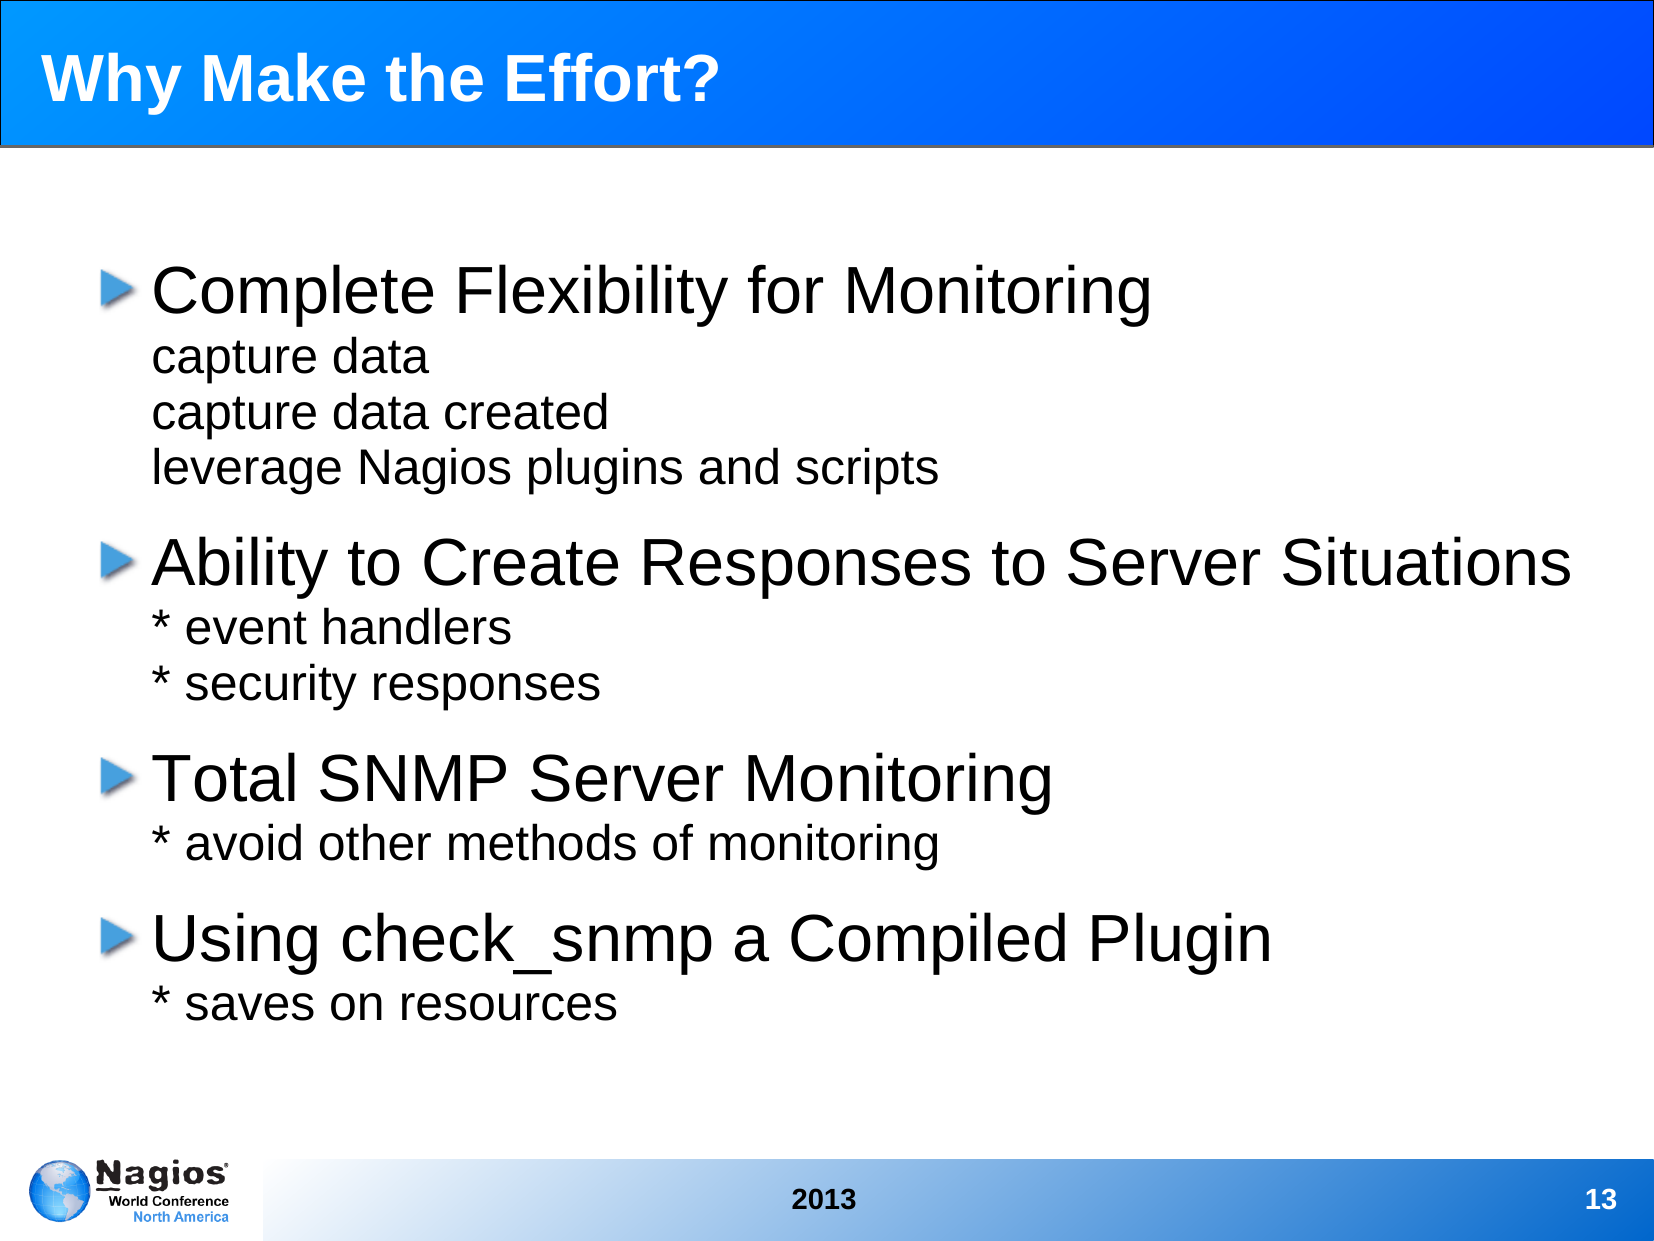

# Why Make the Effort?
Complete Flexibility for Monitoring
capture data
capture data created
leverage Nagios plugins and scripts
Ability to Create Responses to Server Situations
* event handlers
* security responses
Total SNMP Server Monitoring
* avoid other methods of monitoring
Using check_snmp a Compiled Plugin
* saves on resources
2011
13